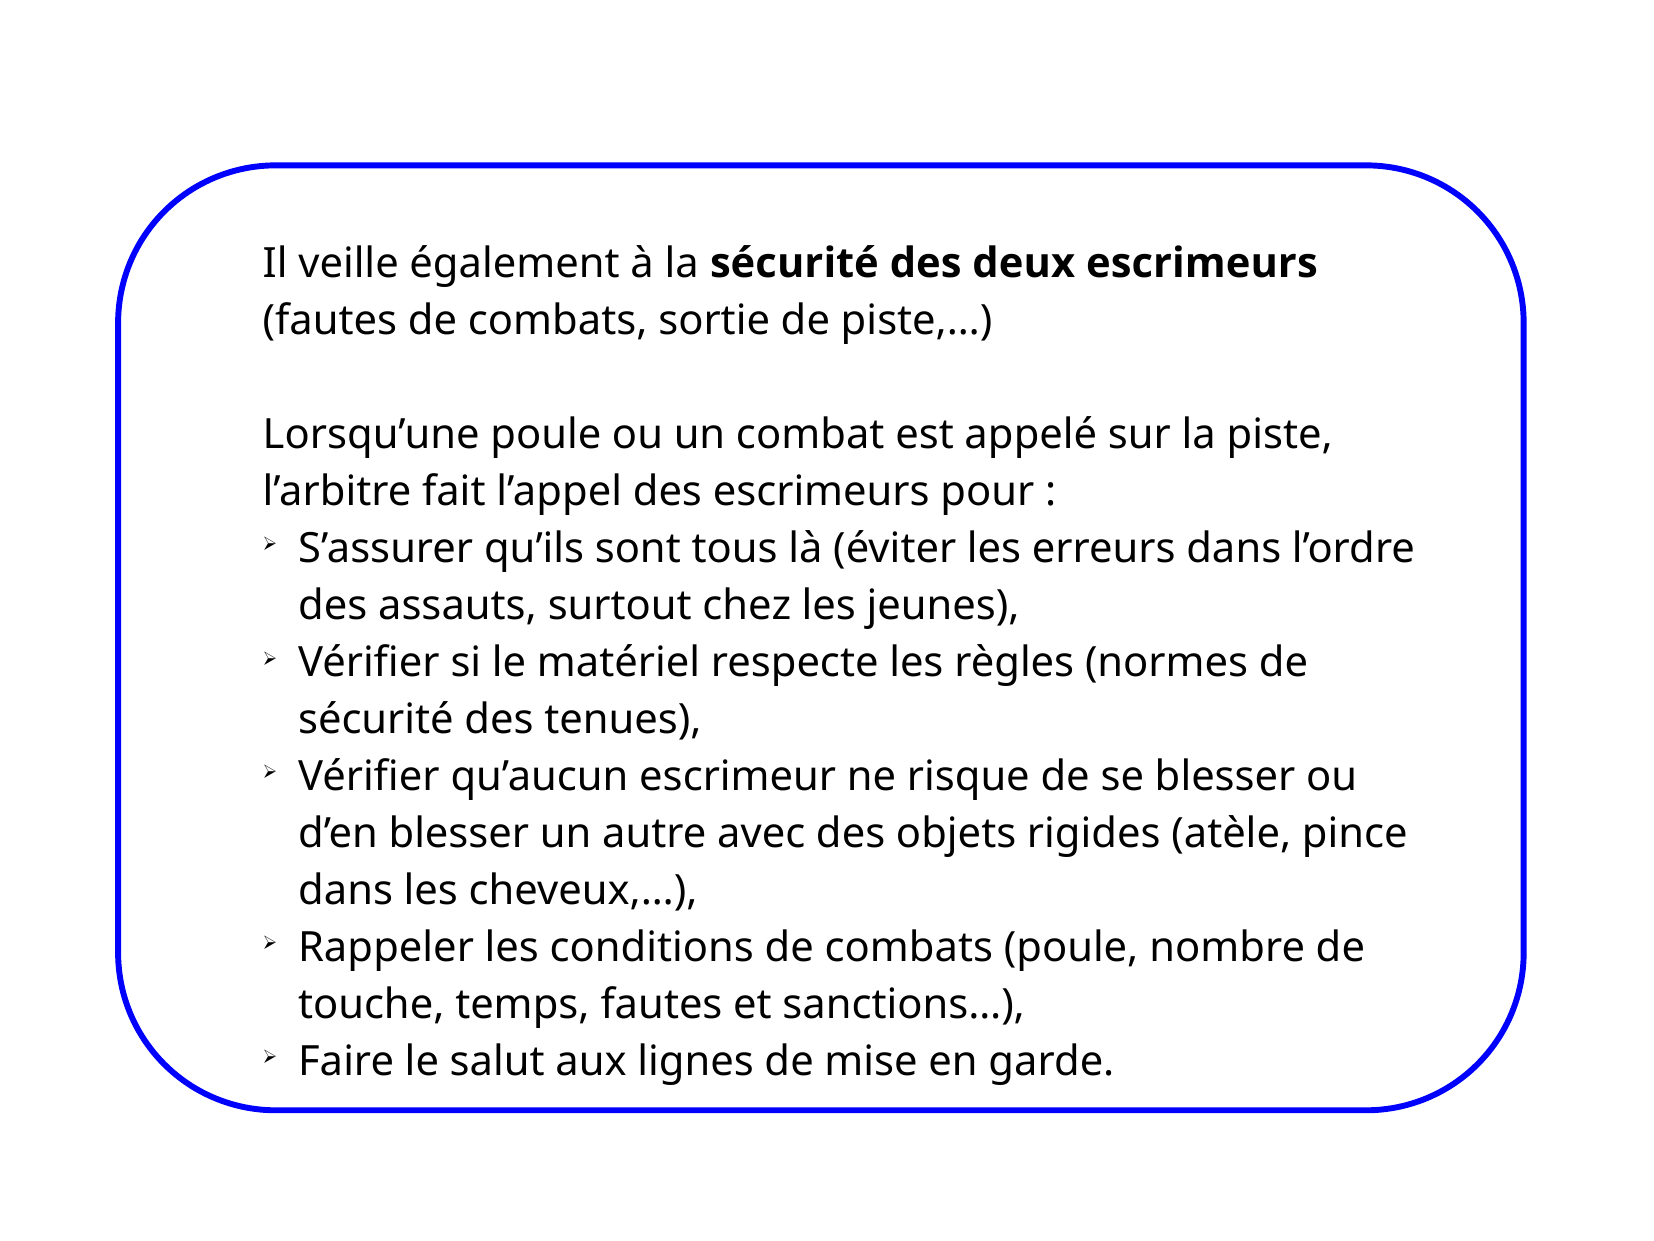

Il veille également à la sécurité des deux escrimeurs (fautes de combats, sortie de piste,…)
Lorsqu’une poule ou un combat est appelé sur la piste, l’arbitre fait l’appel des escrimeurs pour :
S’assurer qu’ils sont tous là (éviter les erreurs dans l’ordre des assauts, surtout chez les jeunes),
Vérifier si le matériel respecte les règles (normes de sécurité des tenues),
Vérifier qu’aucun escrimeur ne risque de se blesser ou d’en blesser un autre avec des objets rigides (atèle, pince dans les cheveux,…),
Rappeler les conditions de combats (poule, nombre de touche, temps, fautes et sanctions…),
Faire le salut aux lignes de mise en garde.